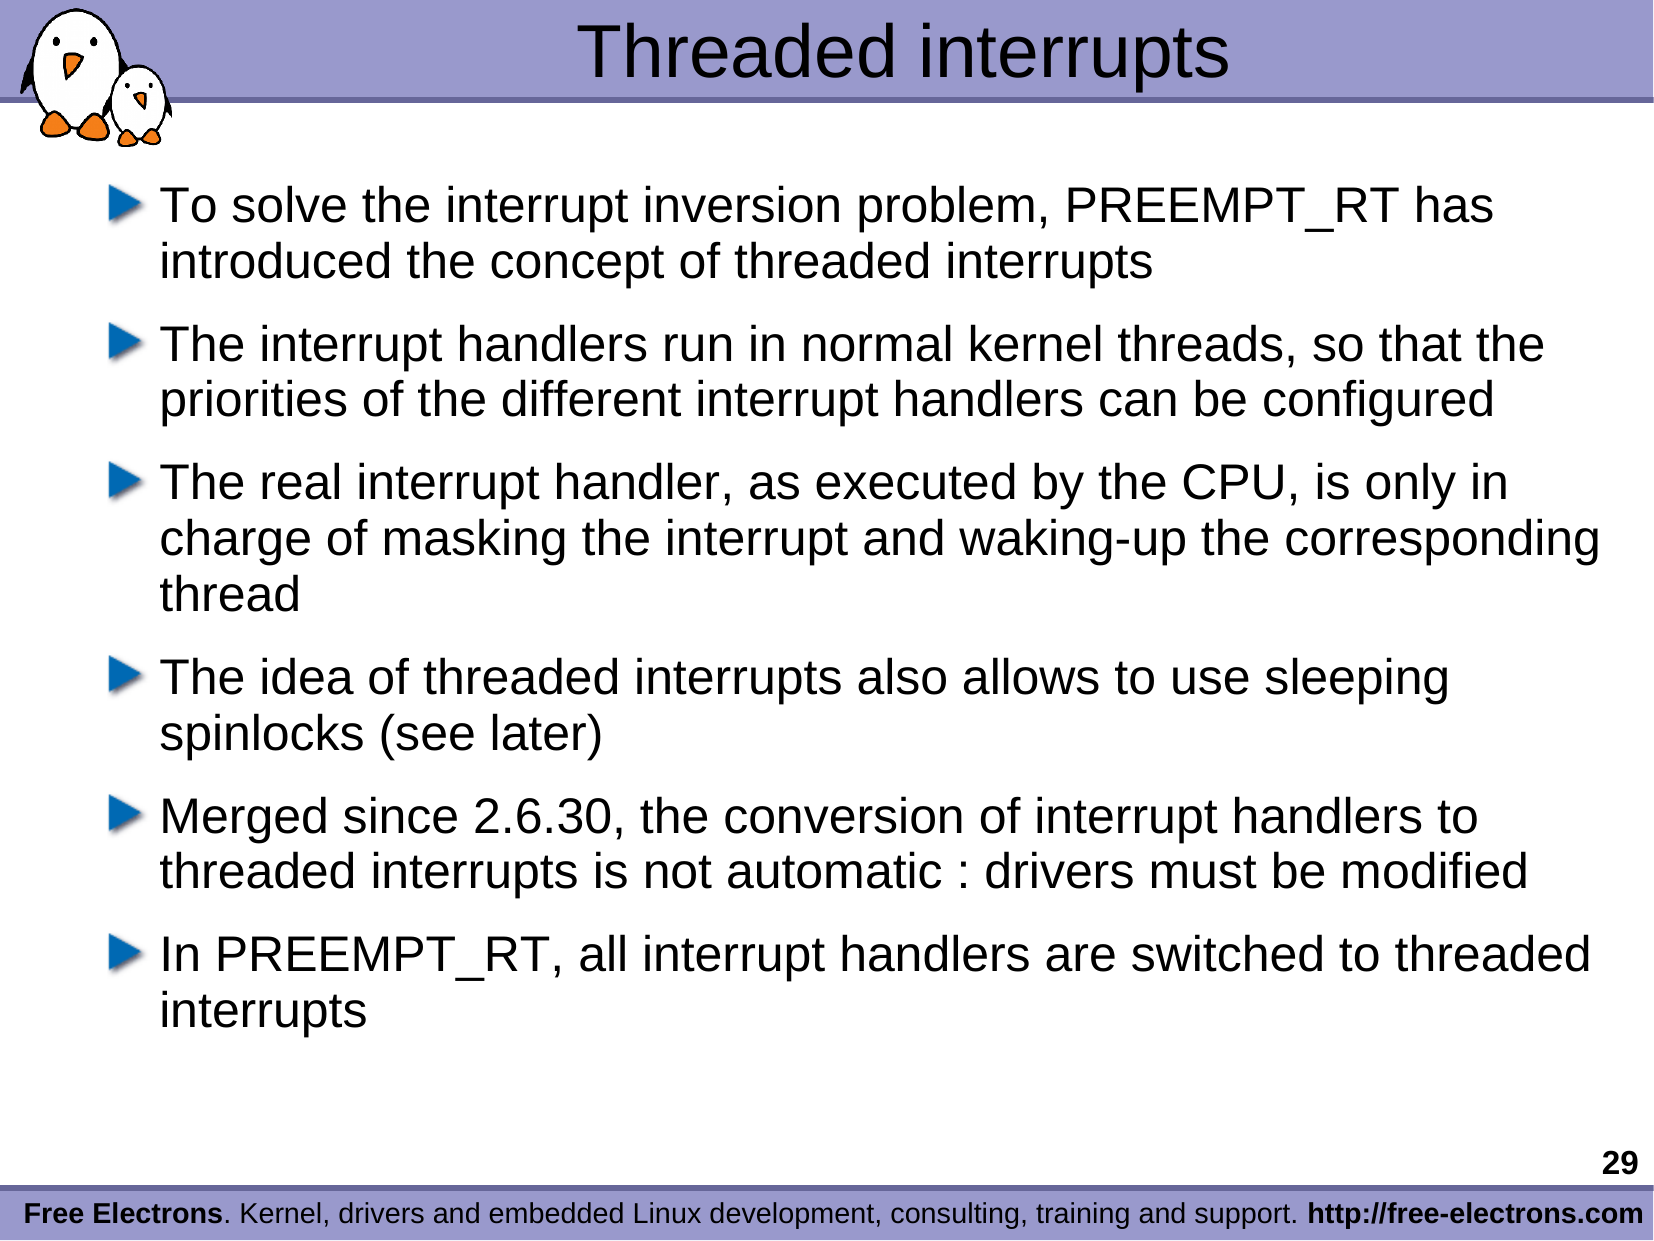

# Threaded interrupts
To solve the interrupt inversion problem, PREEMPT_RT has introduced the concept of threaded interrupts
The interrupt handlers run in normal kernel threads, so that the priorities of the different interrupt handlers can be configured
The real interrupt handler, as executed by the CPU, is only in charge of masking the interrupt and waking-up the corresponding thread
The idea of threaded interrupts also allows to use sleeping spinlocks (see later)
Merged since 2.6.30, the conversion of interrupt handlers to threaded interrupts is not automatic : drivers must be modified
In PREEMPT_RT, all interrupt handlers are switched to threaded interrupts